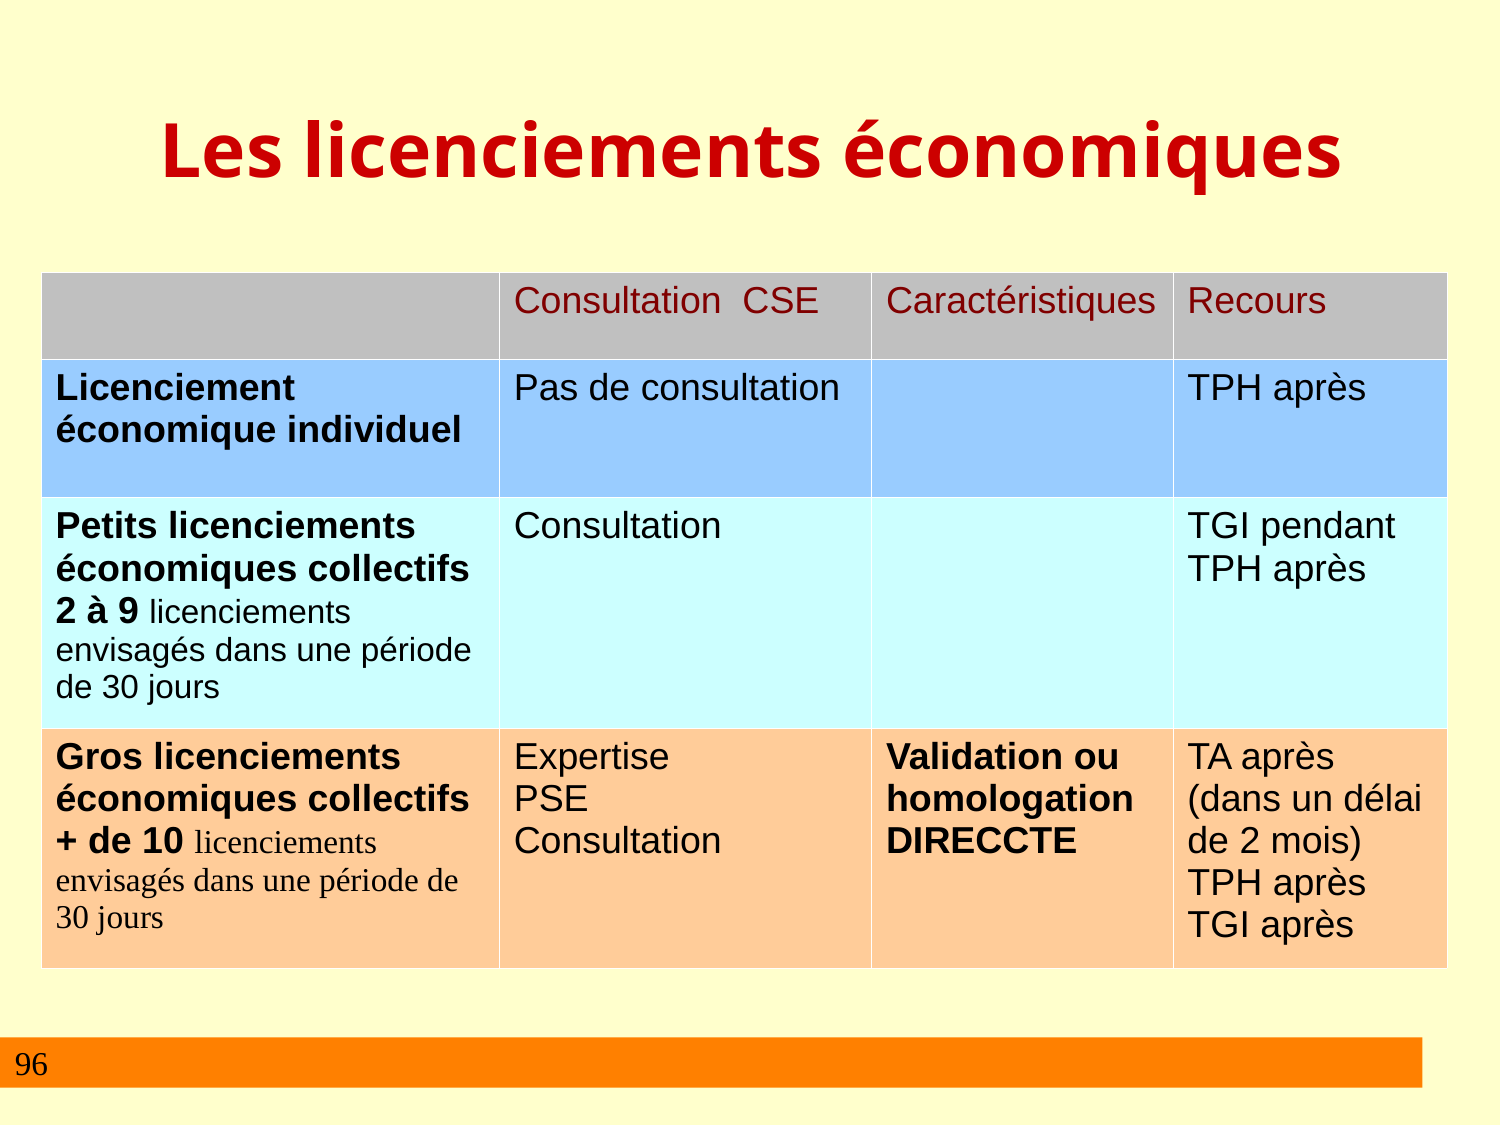

# Les licenciements économiques
| | Consultation CSE | Caractéristiques | Recours |
| --- | --- | --- | --- |
| Licenciement économique individuel | Pas de consultation | | TPH après |
| Petits licenciements économiques collectifs 2 à 9 licenciements envisagés dans une période de 30 jours | Consultation | | TGI pendant TPH après |
| Gros licenciements économiques collectifs + de 10 licenciements envisagés dans une période de 30 jours | Expertise PSE Consultation | Validation ou homologation DIRECCTE | TA après (dans un délai de 2 mois) TPH après TGI après |